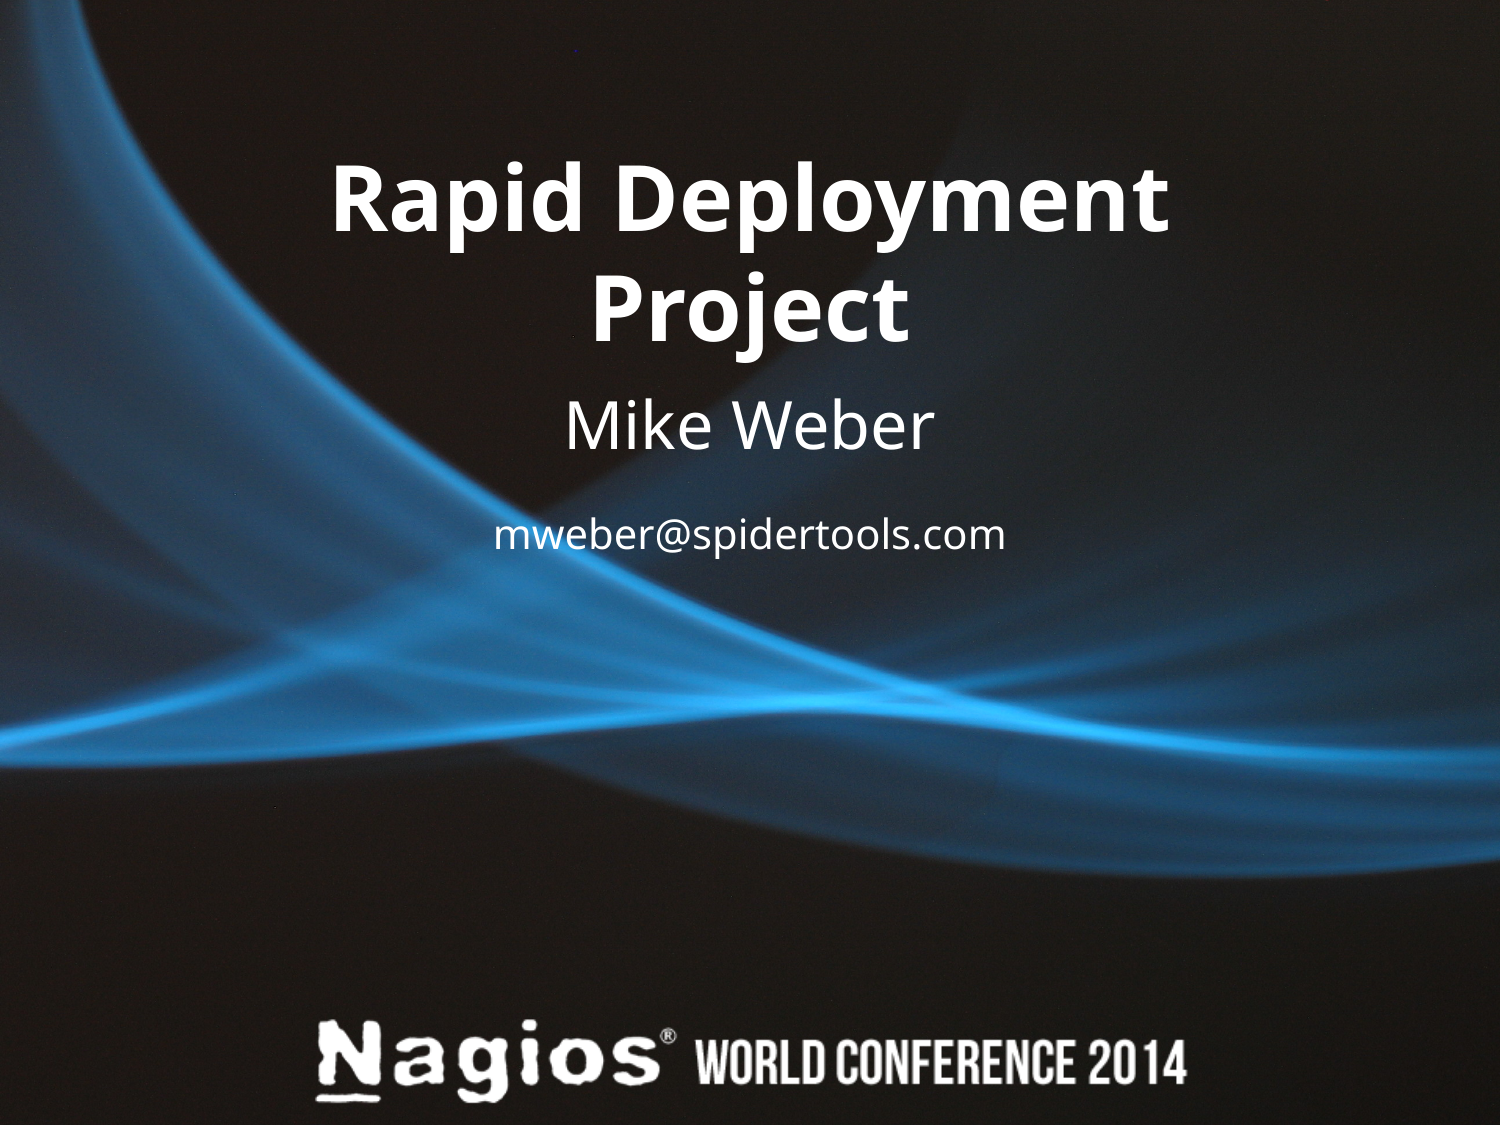

# Rapid Deployment Project
Mike Weber
mweber@spidertools.com